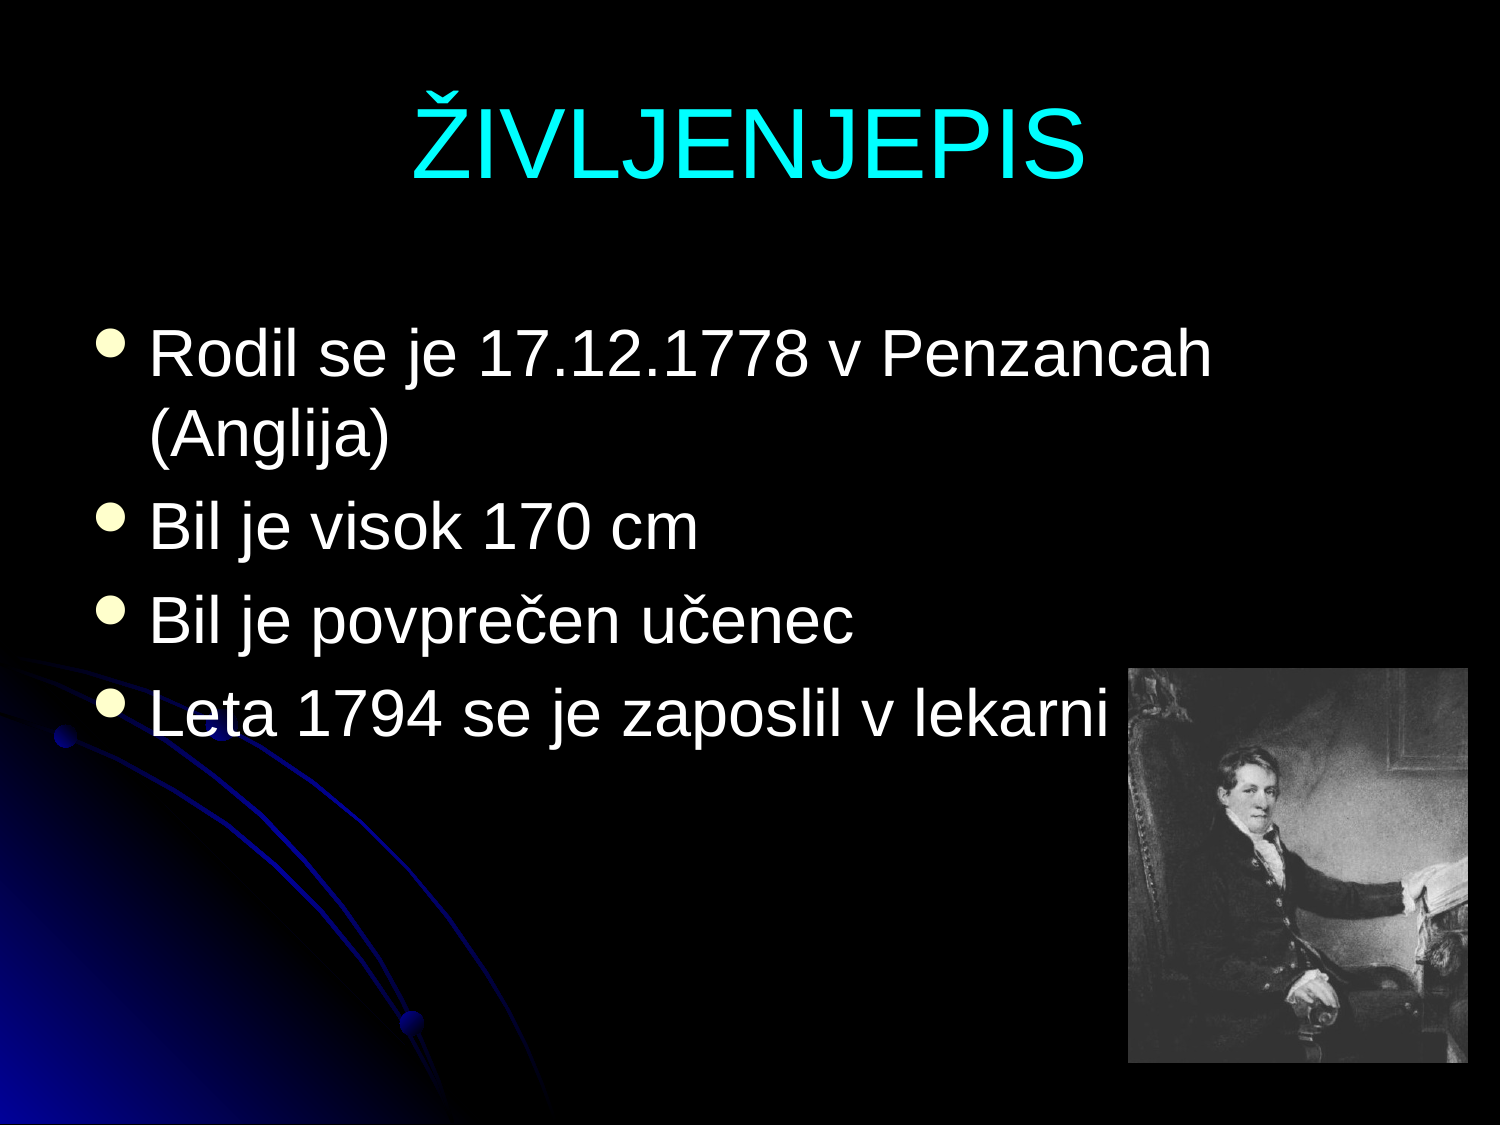

# ŽIVLJENJEPIS
Rodil se je 17.12.1778 v Penzancah (Anglija)
Bil je visok 170 cm
Bil je povprečen učenec
Leta 1794 se je zaposlil v lekarni